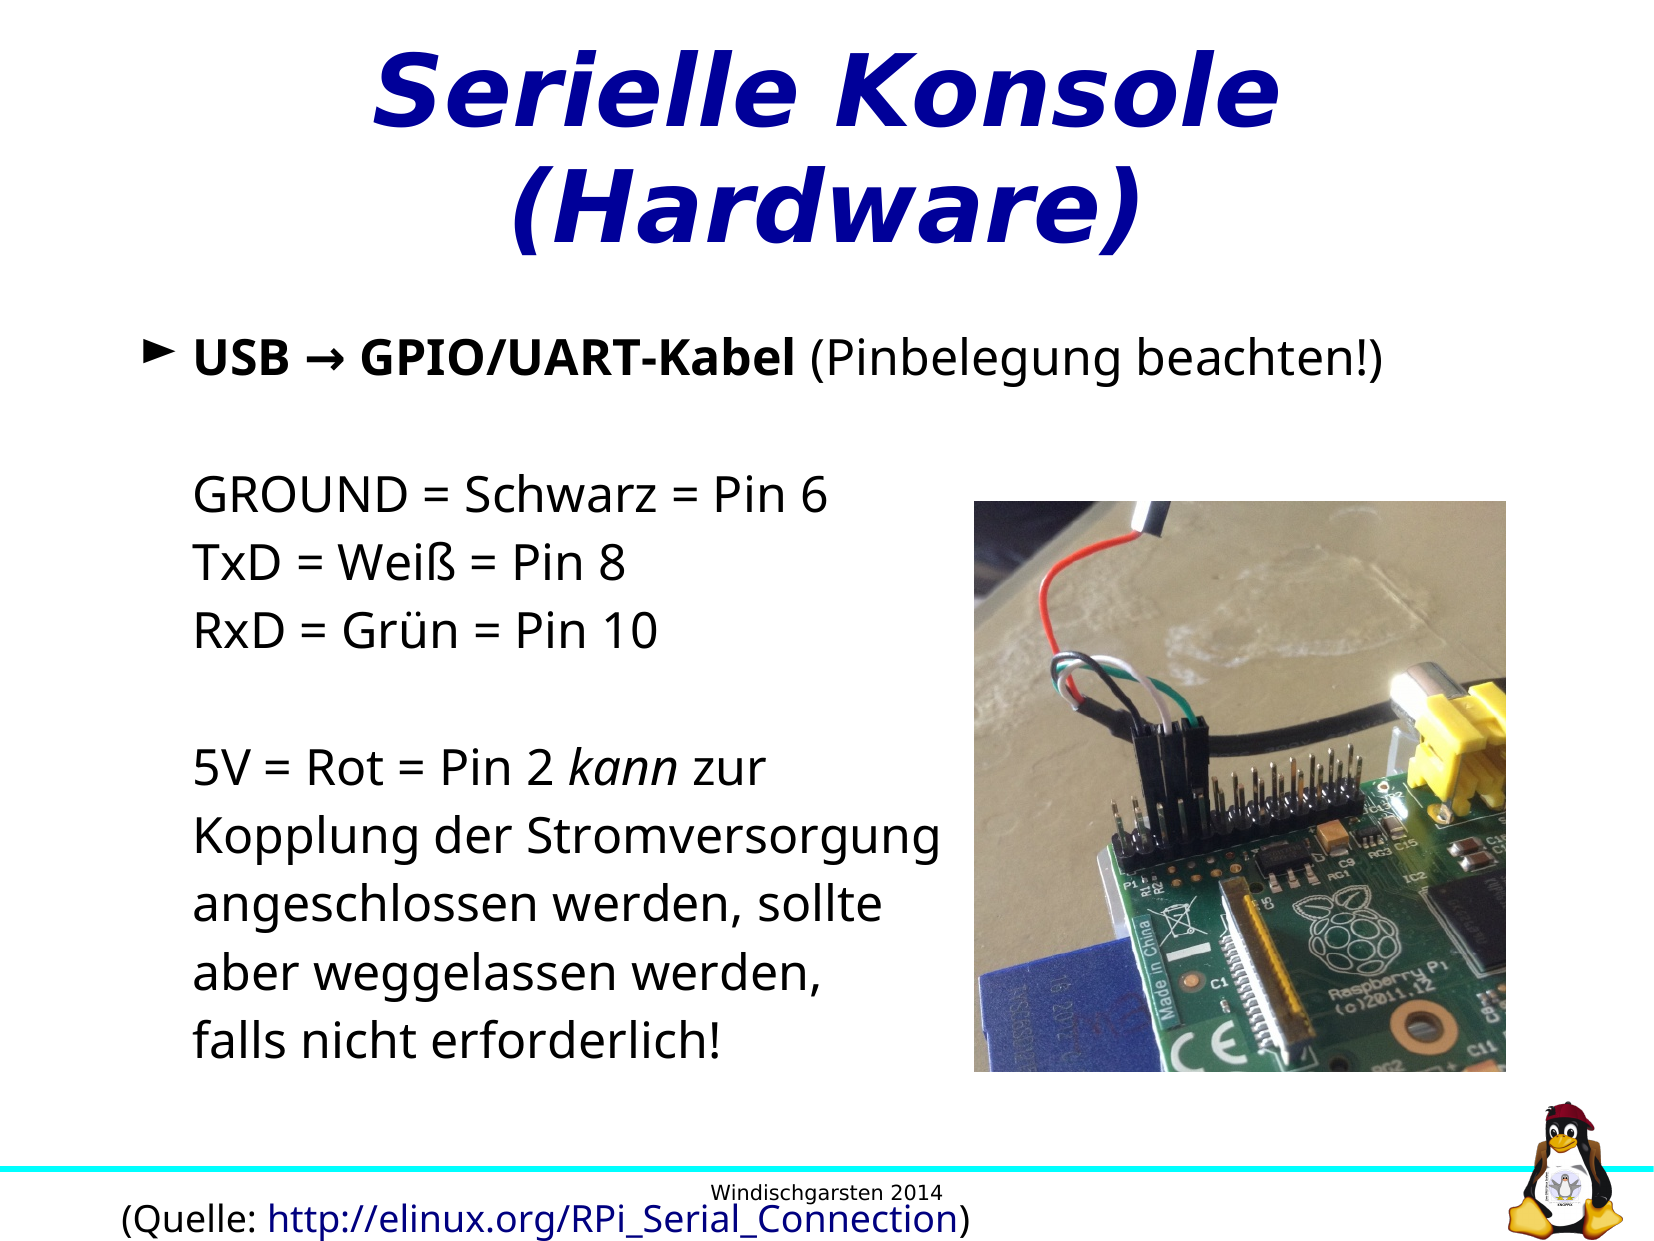

# Serielle Konsole (Hardware)
USB → GPIO/UART-Kabel (Pinbelegung beachten!)
GROUND = Schwarz = Pin 6
TxD = Weiß = Pin 8
RxD = Grün = Pin 10
5V = Rot = Pin 2 kann zur
Kopplung der Stromversorgung
angeschlossen werden, sollte
aber weggelassen werden,
falls nicht erforderlich!
(Quelle: http://elinux.org/RPi_Serial_Connection)